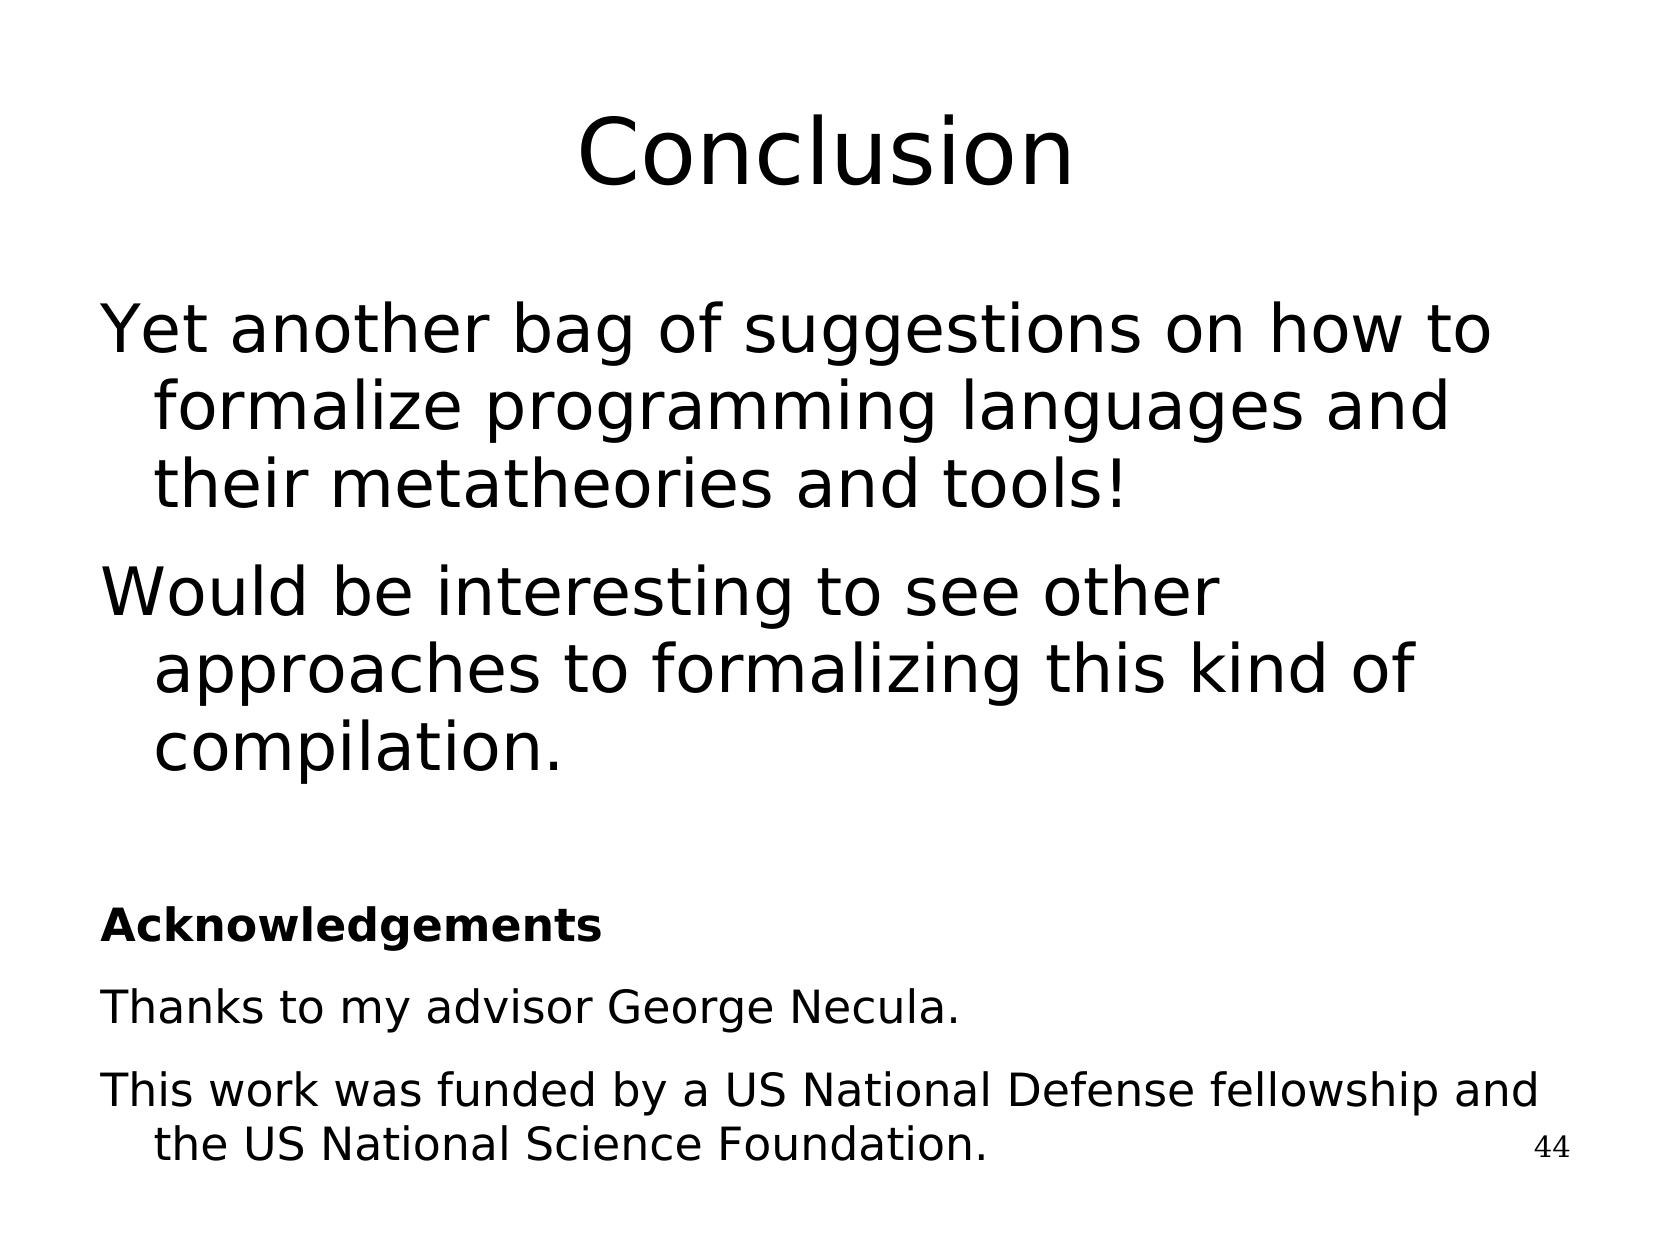

# Conclusion
Yet another bag of suggestions on how to formalize programming languages and their metatheories and tools!
Would be interesting to see other approaches to formalizing this kind of compilation.
Acknowledgements
Thanks to my advisor George Necula.
This work was funded by a US National Defense fellowship and the US National Science Foundation.
44